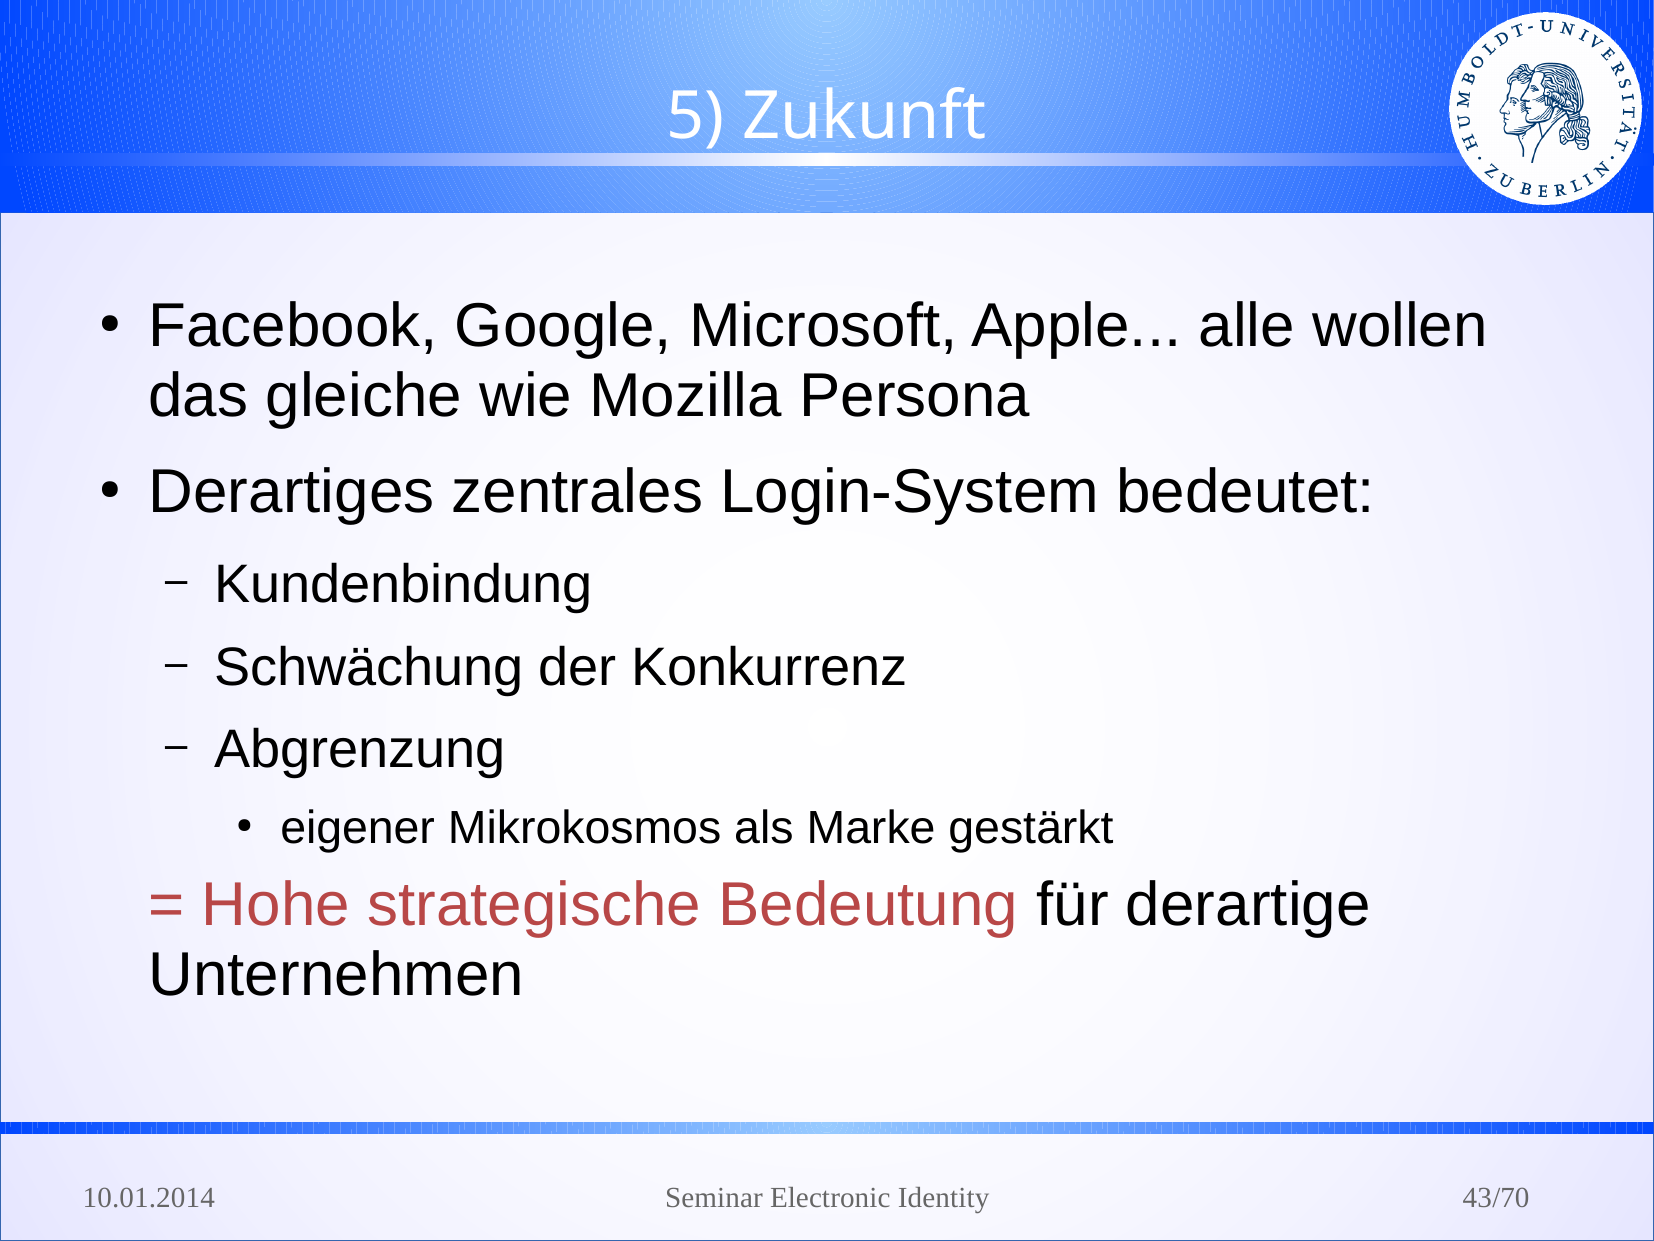

# 5) Zukunft
Facebook, Google, Microsoft, Apple... alle wollen das gleiche wie Mozilla Persona
Derartiges zentrales Login-System bedeutet:
Kundenbindung
Schwächung der Konkurrenz
Abgrenzung
eigener Mikrokosmos als Marke gestärkt
= Hohe strategische Bedeutung für derartige Unternehmen
10.01.2014
Seminar Electronic Identity